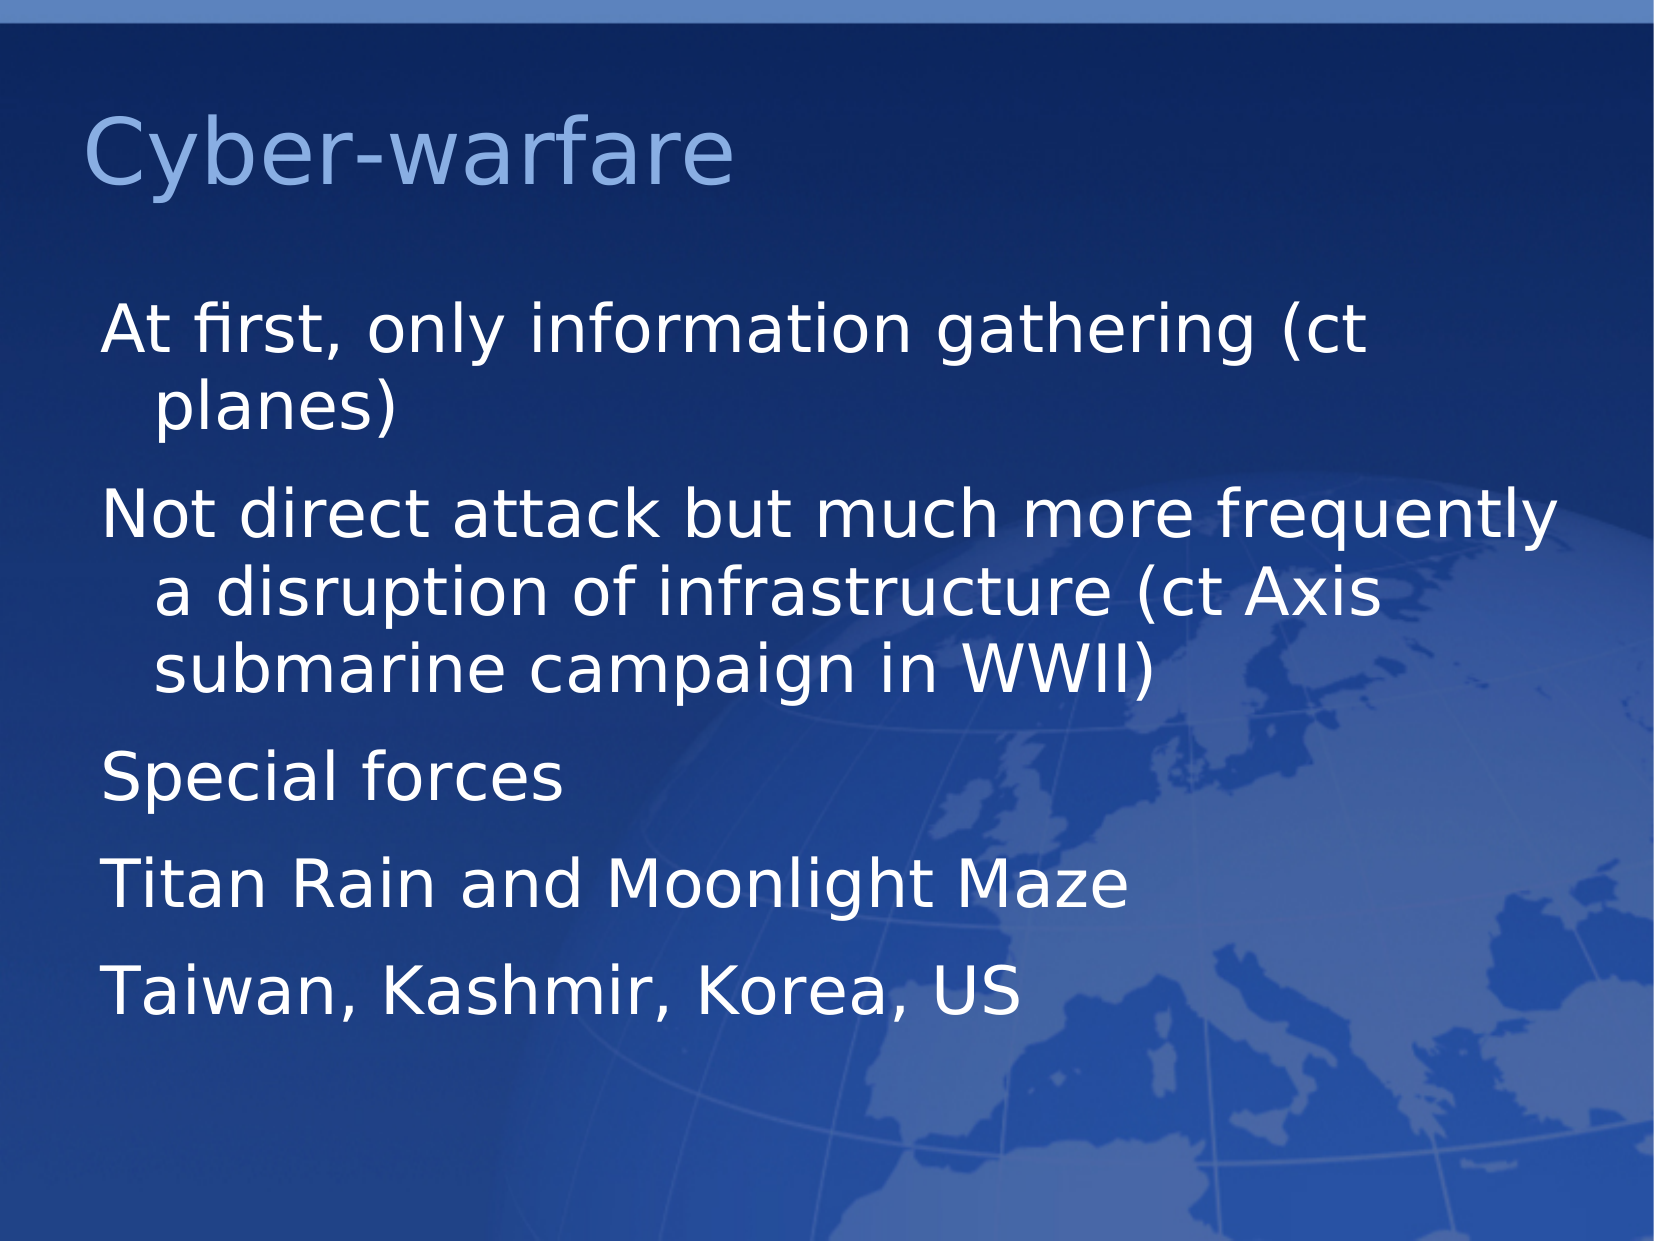

# Cyber-warfare
At first, only information gathering (ct planes)
Not direct attack but much more frequently a disruption of infrastructure (ct Axis submarine campaign in WWII)
Special forces
Titan Rain and Moonlight Maze
Taiwan, Kashmir, Korea, US